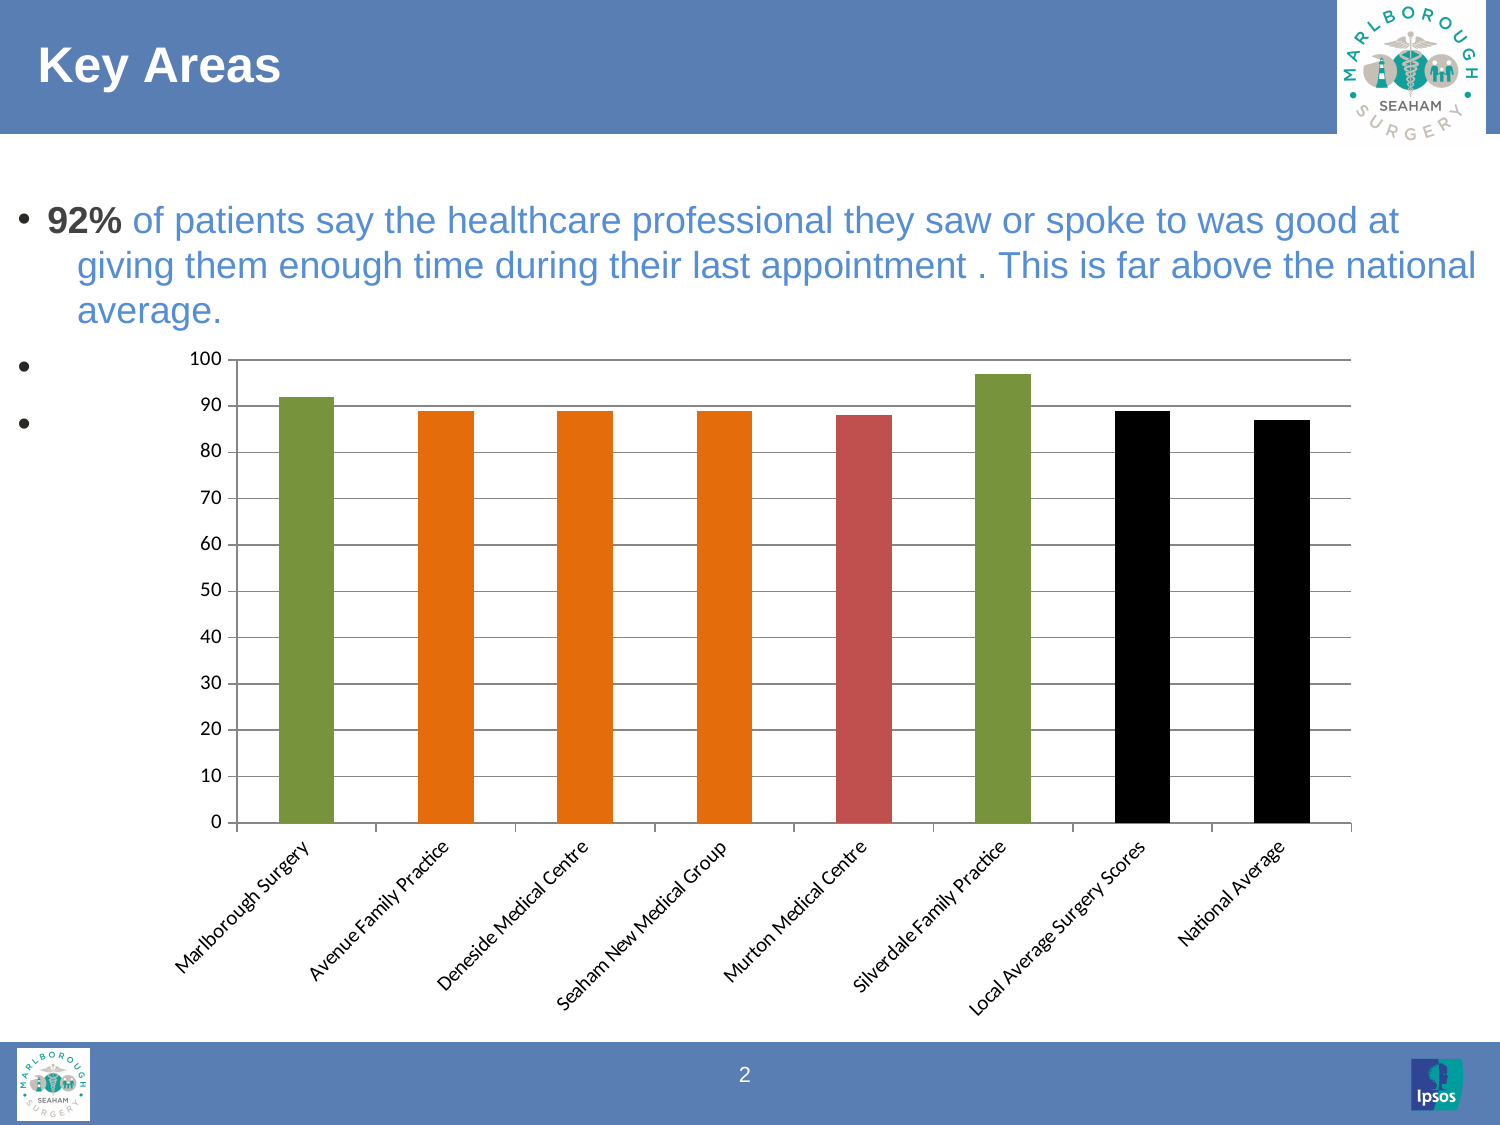

# Key Areas
### Chart: Ipsos Ribbon Rules
| Category | Series1 |
|---|---|
| 1 | 0.0 |38
92% of patients say the healthcare professional they saw or spoke to was good at giving them enough time during their last appointment . This is far above the national average.
### Chart
| Category | Series1 |
|---|---|
| Marlborough Surgery | 92.0 |
| Avenue Family Practice | 89.0 |
| Deneside Medical Centre | 89.0 |
| Seaham New Medical Group | 89.0 |
| Murton Medical Centre | 88.0 |
| Silverdale Family Practice | 97.0 |
| Local Average Surgery Scores | 89.0 |
| National Average | 87.0 |